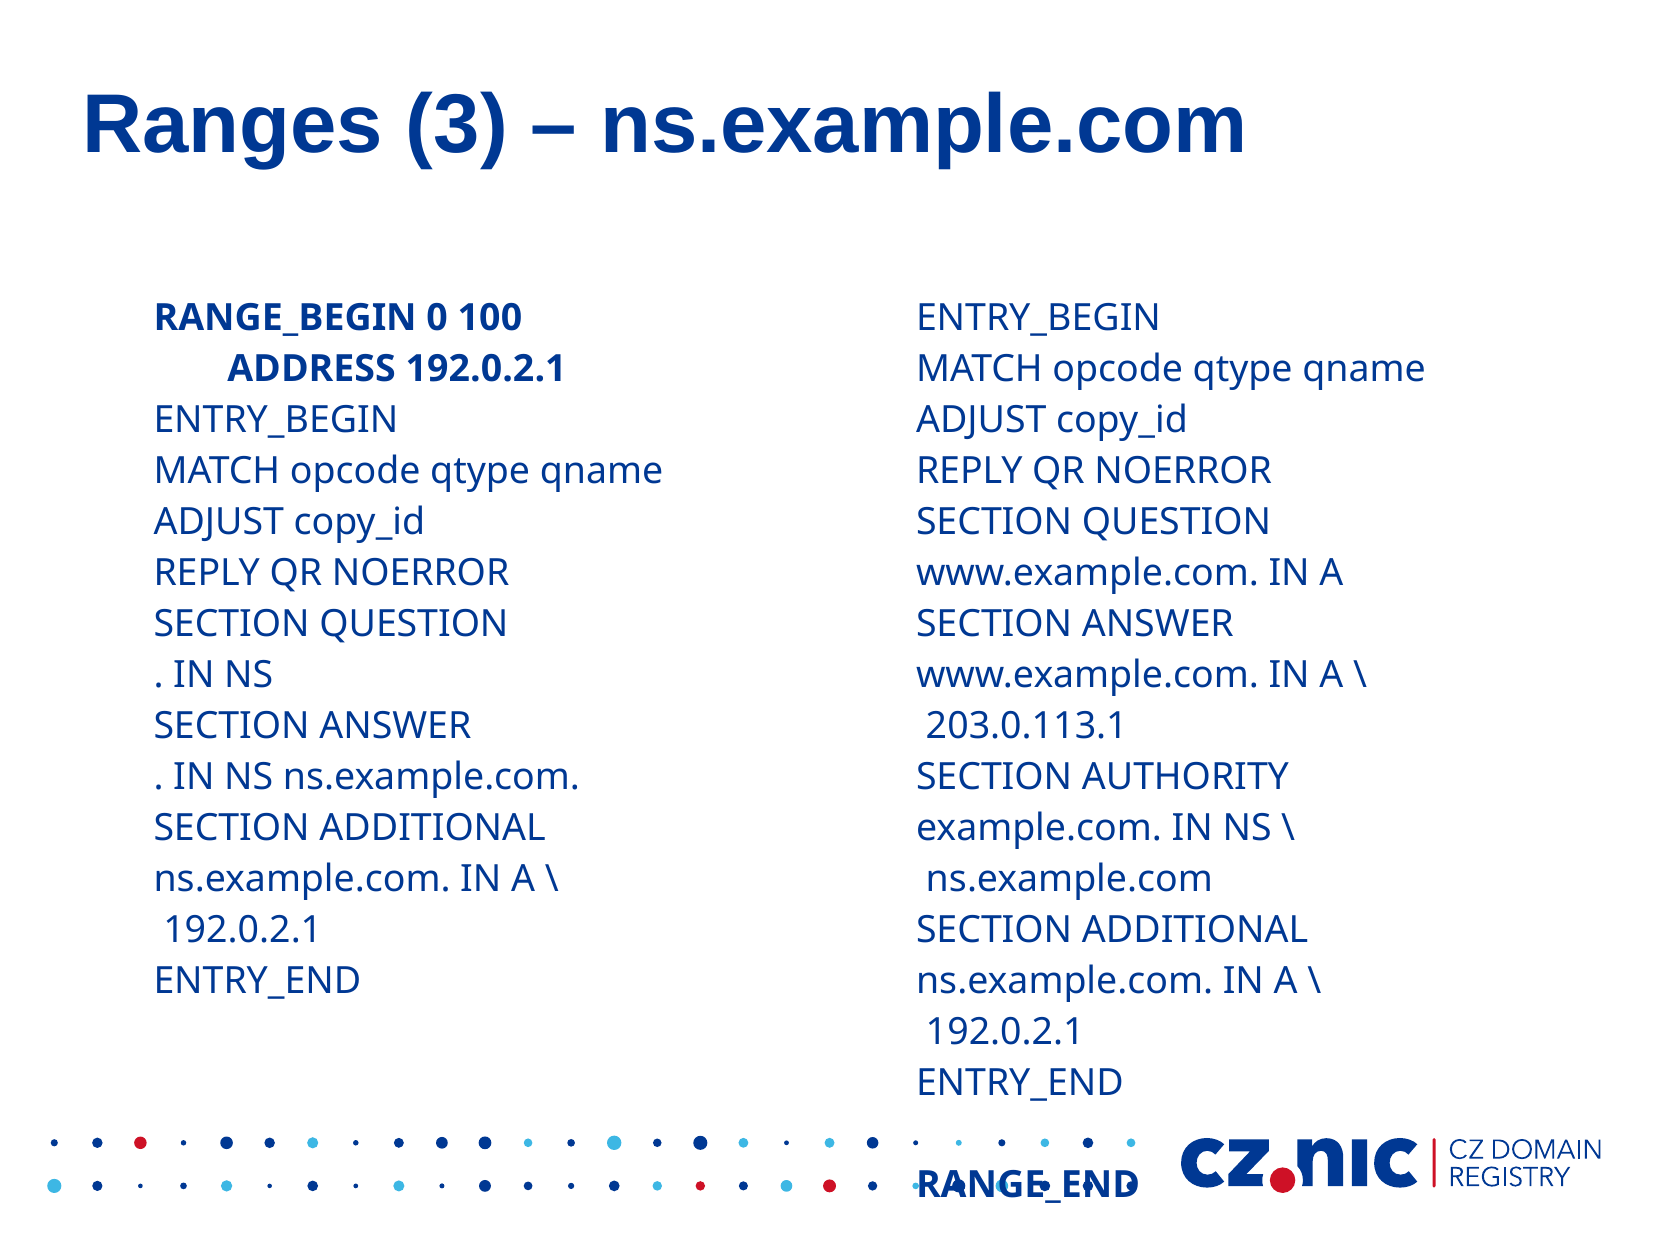

# Ranges (3) – ns.example.com
RANGE_BEGIN 0 100
	ADDRESS 192.0.2.1
ENTRY_BEGIN
MATCH opcode qtype qname
ADJUST copy_id
REPLY QR NOERROR
SECTION QUESTION
. IN NS
SECTION ANSWER
. IN NS ns.example.com.
SECTION ADDITIONAL
ns.example.com. IN A \
 192.0.2.1
ENTRY_END
ENTRY_BEGIN
MATCH opcode qtype qname
ADJUST copy_id
REPLY QR NOERROR
SECTION QUESTION
www.example.com. IN A
SECTION ANSWER
www.example.com. IN A \
 203.0.113.1
SECTION AUTHORITY
example.com. IN NS \
 ns.example.com
SECTION ADDITIONAL
ns.example.com. IN A \
 192.0.2.1
ENTRY_END
RANGE_END